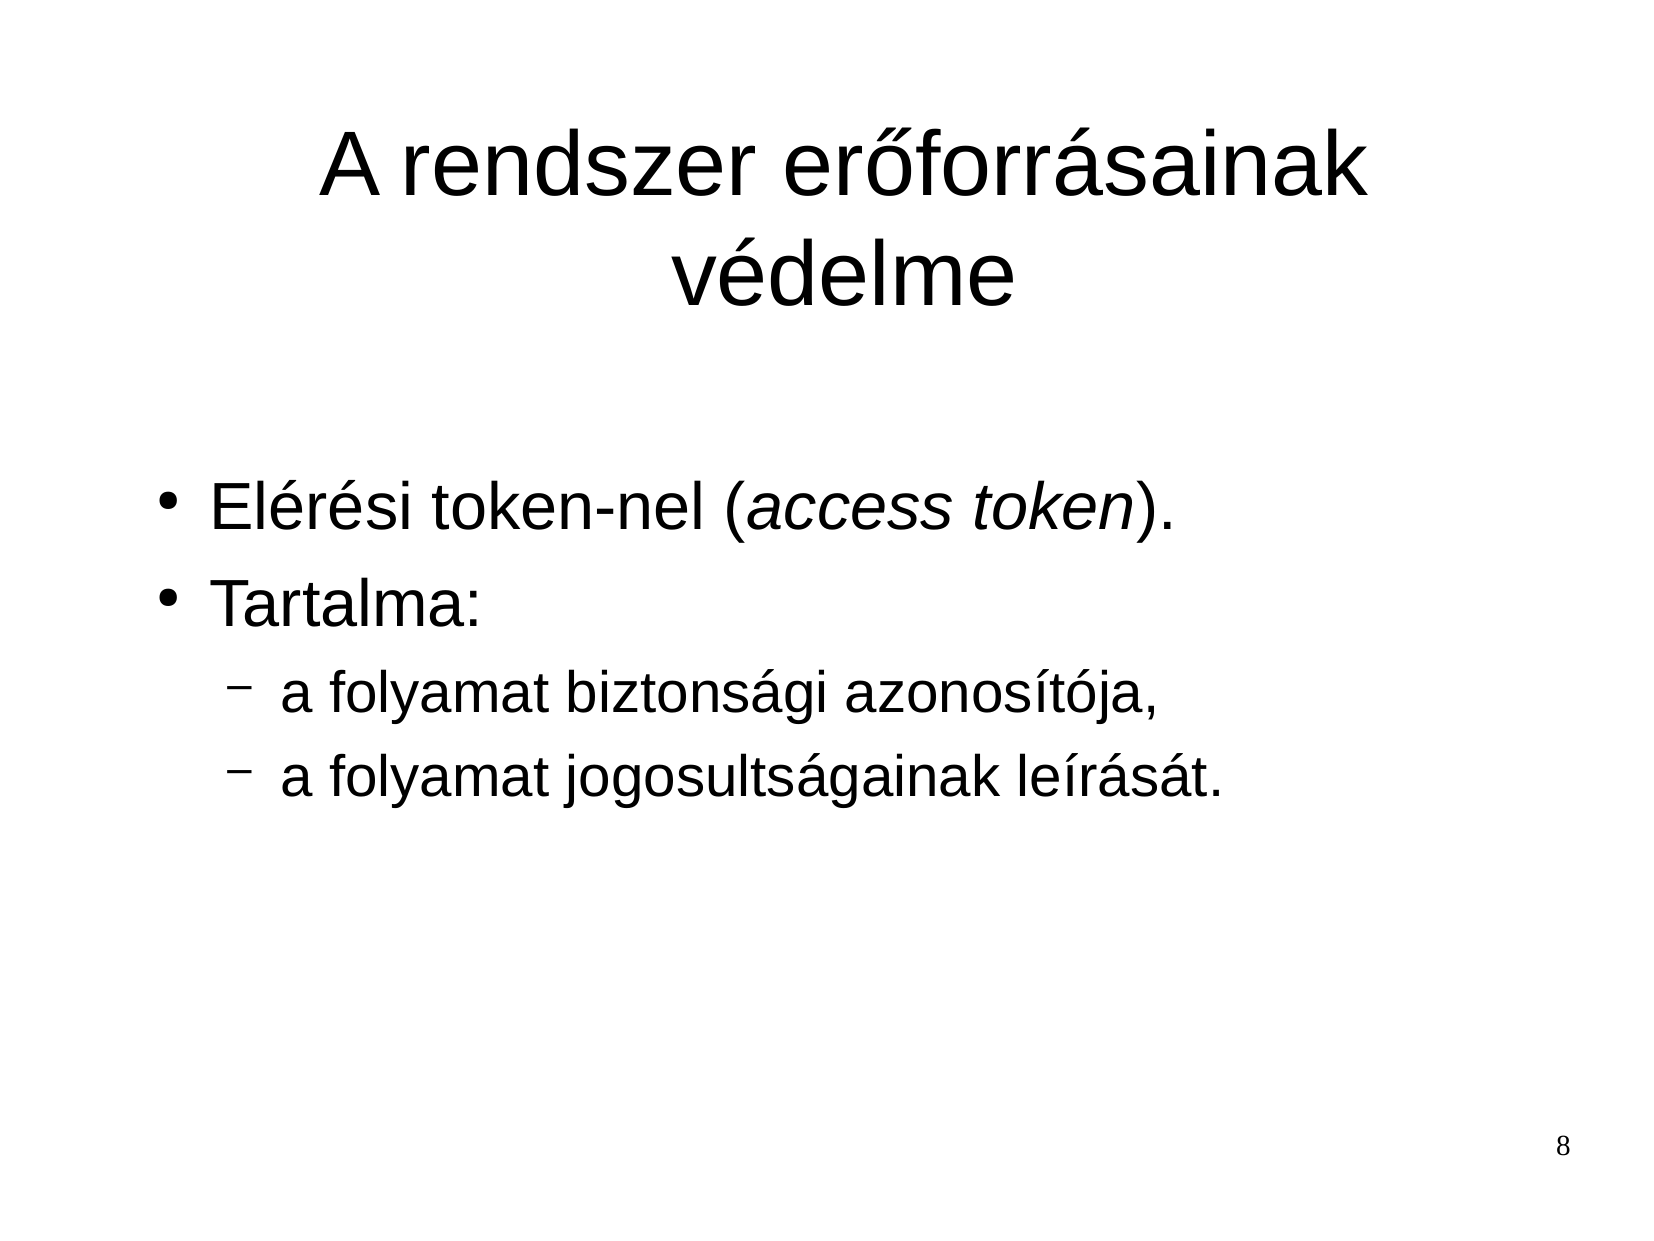

# A rendszer erőforrásainak védelme
Elérési token-nel (access token).
Tartalma:
a folyamat biztonsági azonosítója,
a folyamat jogosultságainak leírását.
8